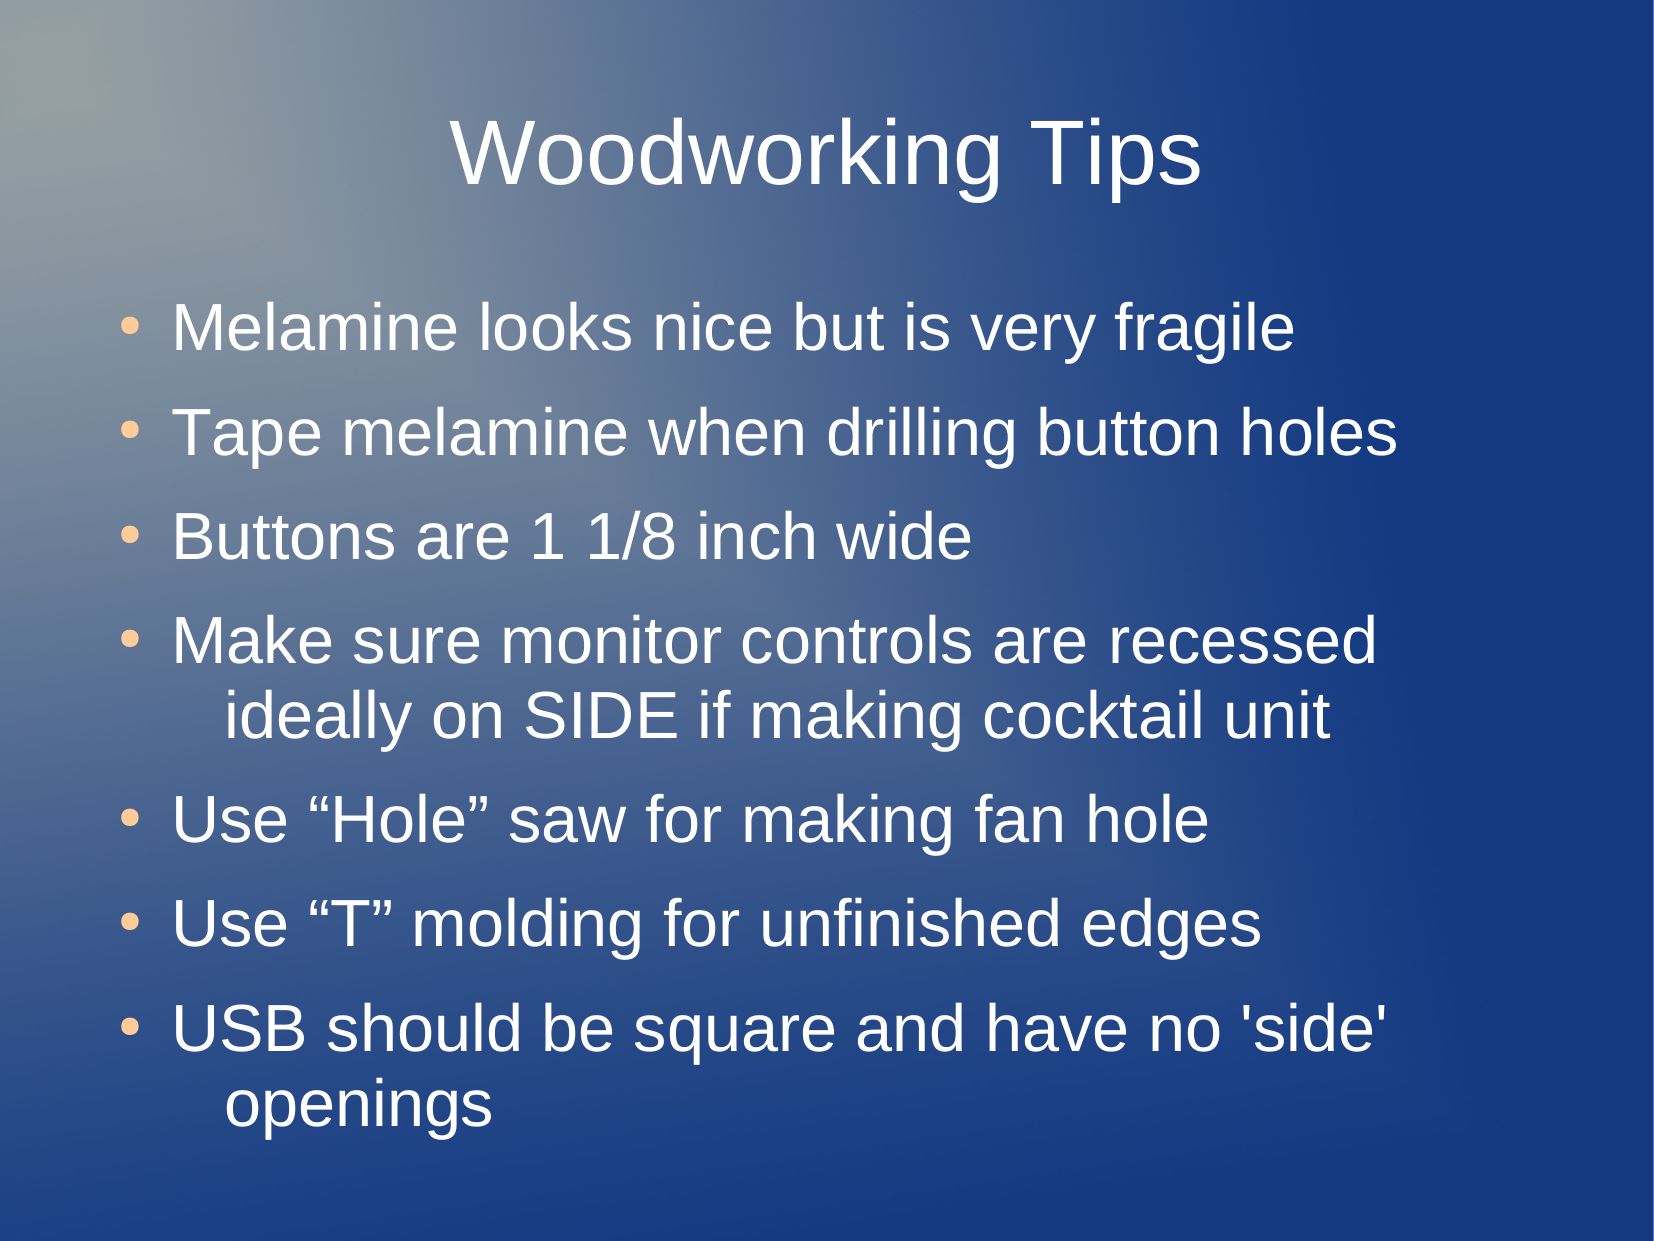

# Woodworking Tips
Melamine looks nice but is very fragile
Tape melamine when drilling button holes
Buttons are 1 1/8 inch wide
Make sure monitor controls are recessed ideally on SIDE if making cocktail unit
Use “Hole” saw for making fan hole
Use “T” molding for unfinished edges
USB should be square and have no 'side' openings